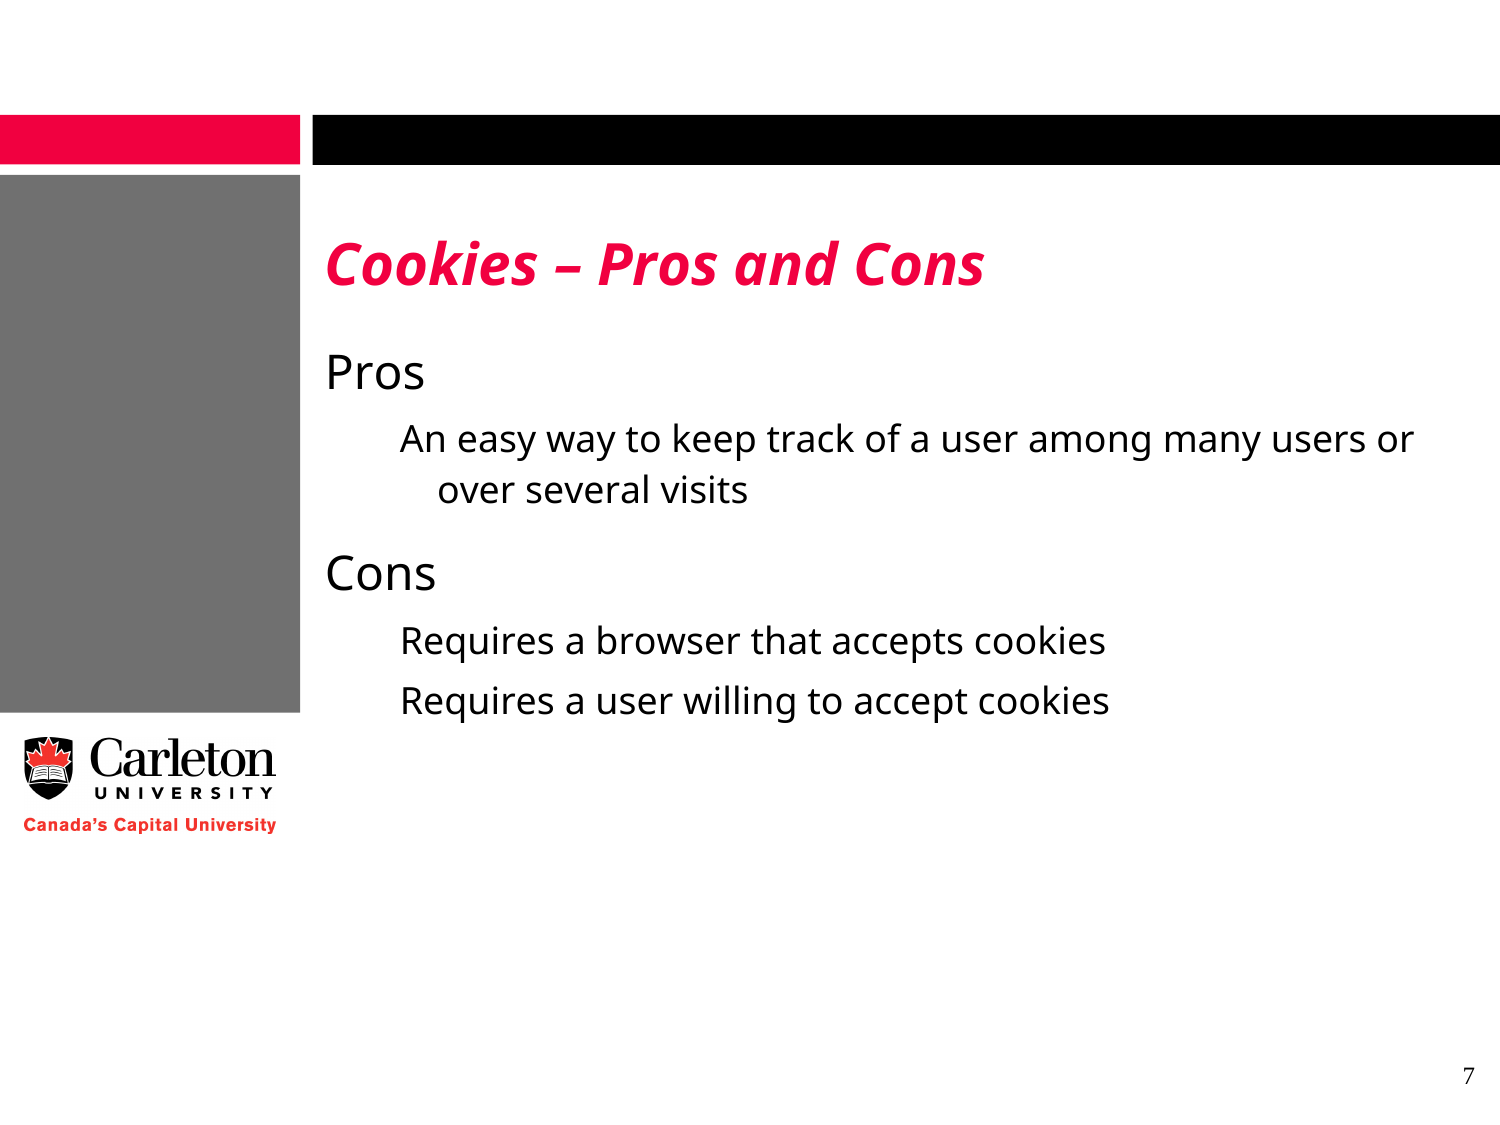

# Cookies – Pros and Cons
Pros
An easy way to keep track of a user among many users or over several visits
Cons
Requires a browser that accepts cookies
Requires a user willing to accept cookies
7